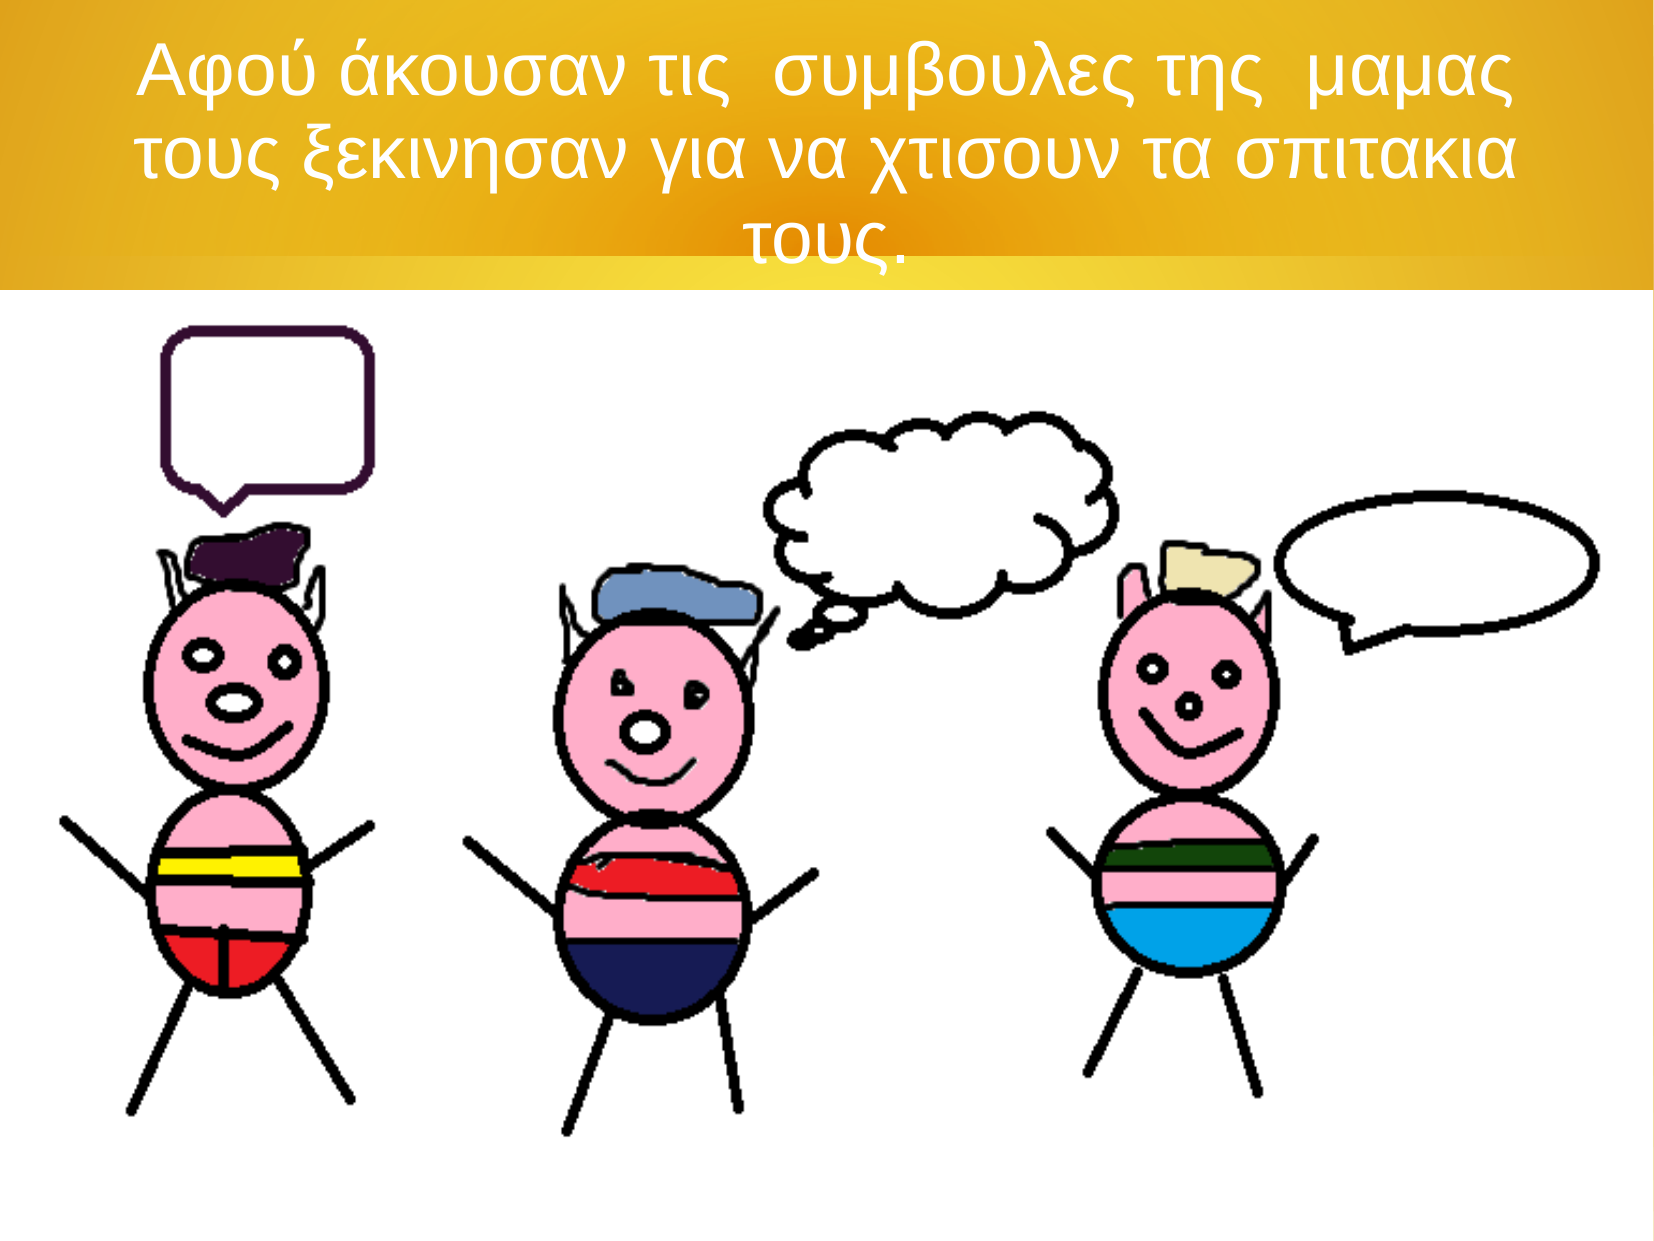

# Αφού άκουσαν τις συμβουλες της μαμας τους ξεκινησαν για να χτισουν τα σπιτακια τους.